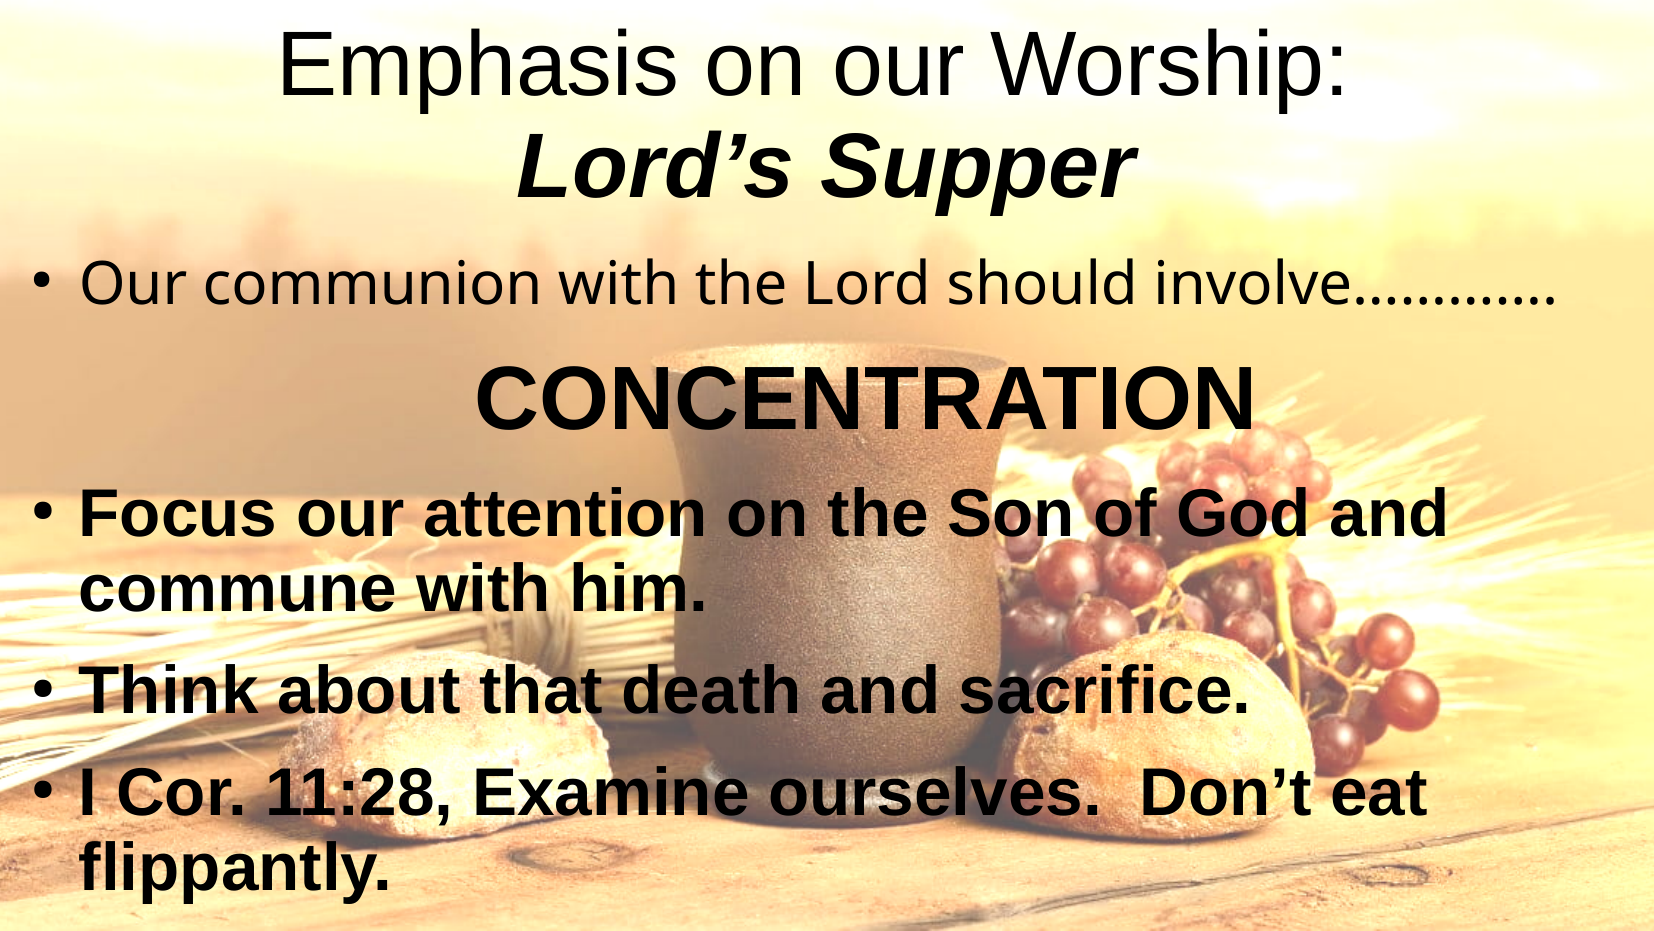

# Emphasis on our Worship: Lord’s Supper
Our communion with the Lord should involve………….
CONCENTRATION
Focus our attention on the Son of God and commune with him.
Think about that death and sacrifice.
I Cor. 11:28, Examine ourselves. Don’t eat flippantly.